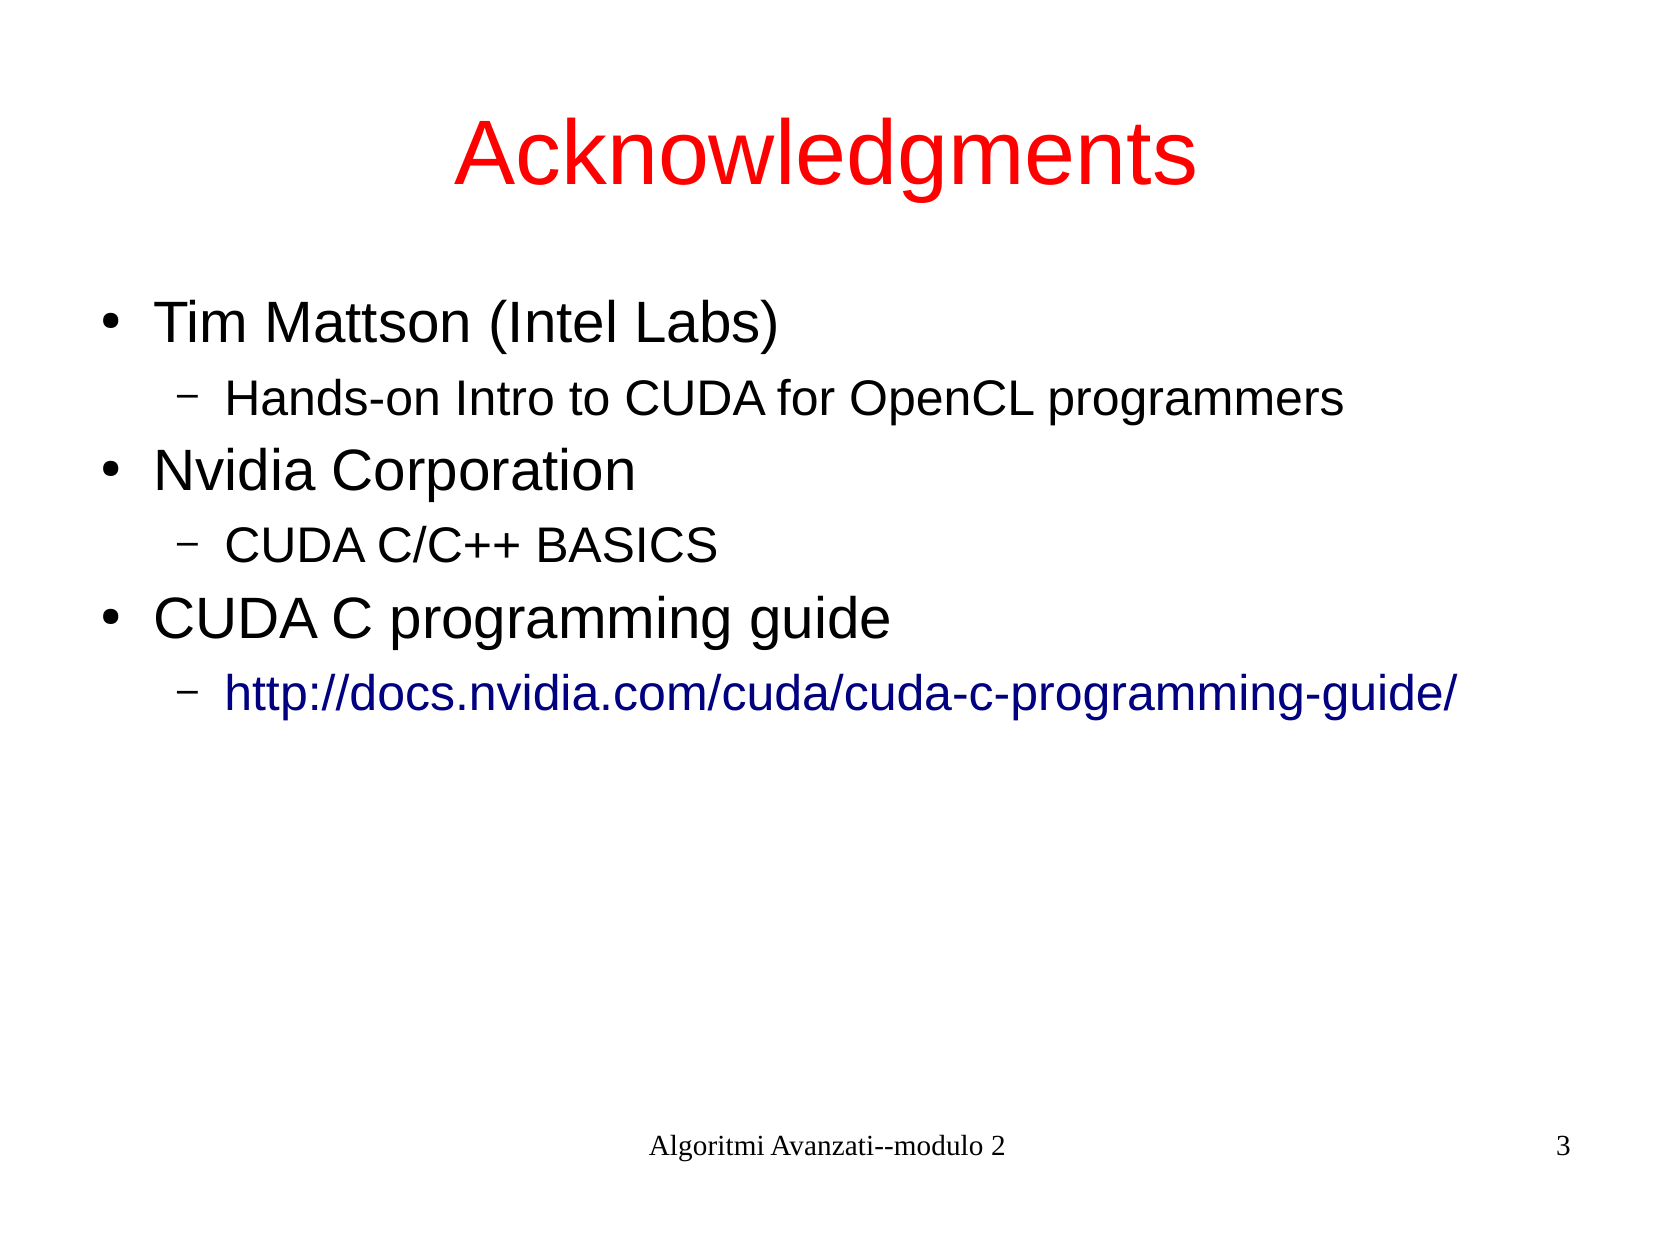

# Acknowledgments
Tim Mattson (Intel Labs)
Hands-on Intro to CUDA for OpenCL programmers
Nvidia Corporation
CUDA C/C++ BASICS
CUDA C programming guide
http://docs.nvidia.com/cuda/cuda-c-programming-guide/
Algoritmi Avanzati--modulo 2
3